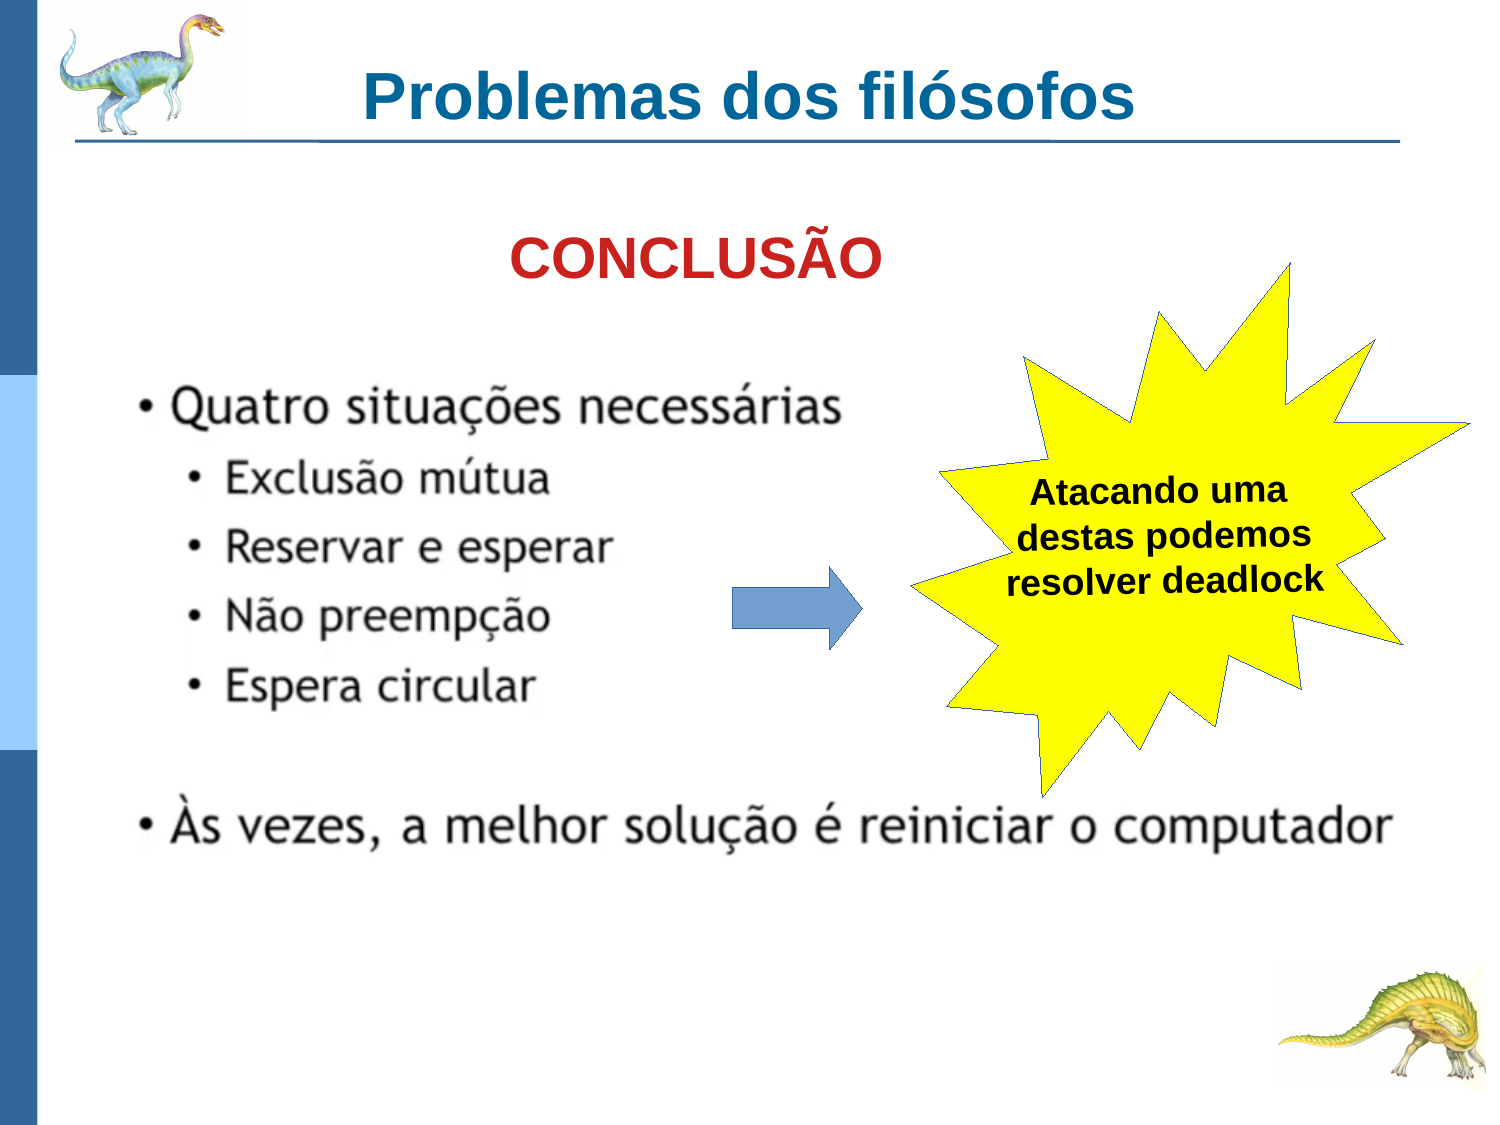

Problemas dos filósofos
CONCLUSÃO
Atacando uma
destas podemos
resolver deadlock